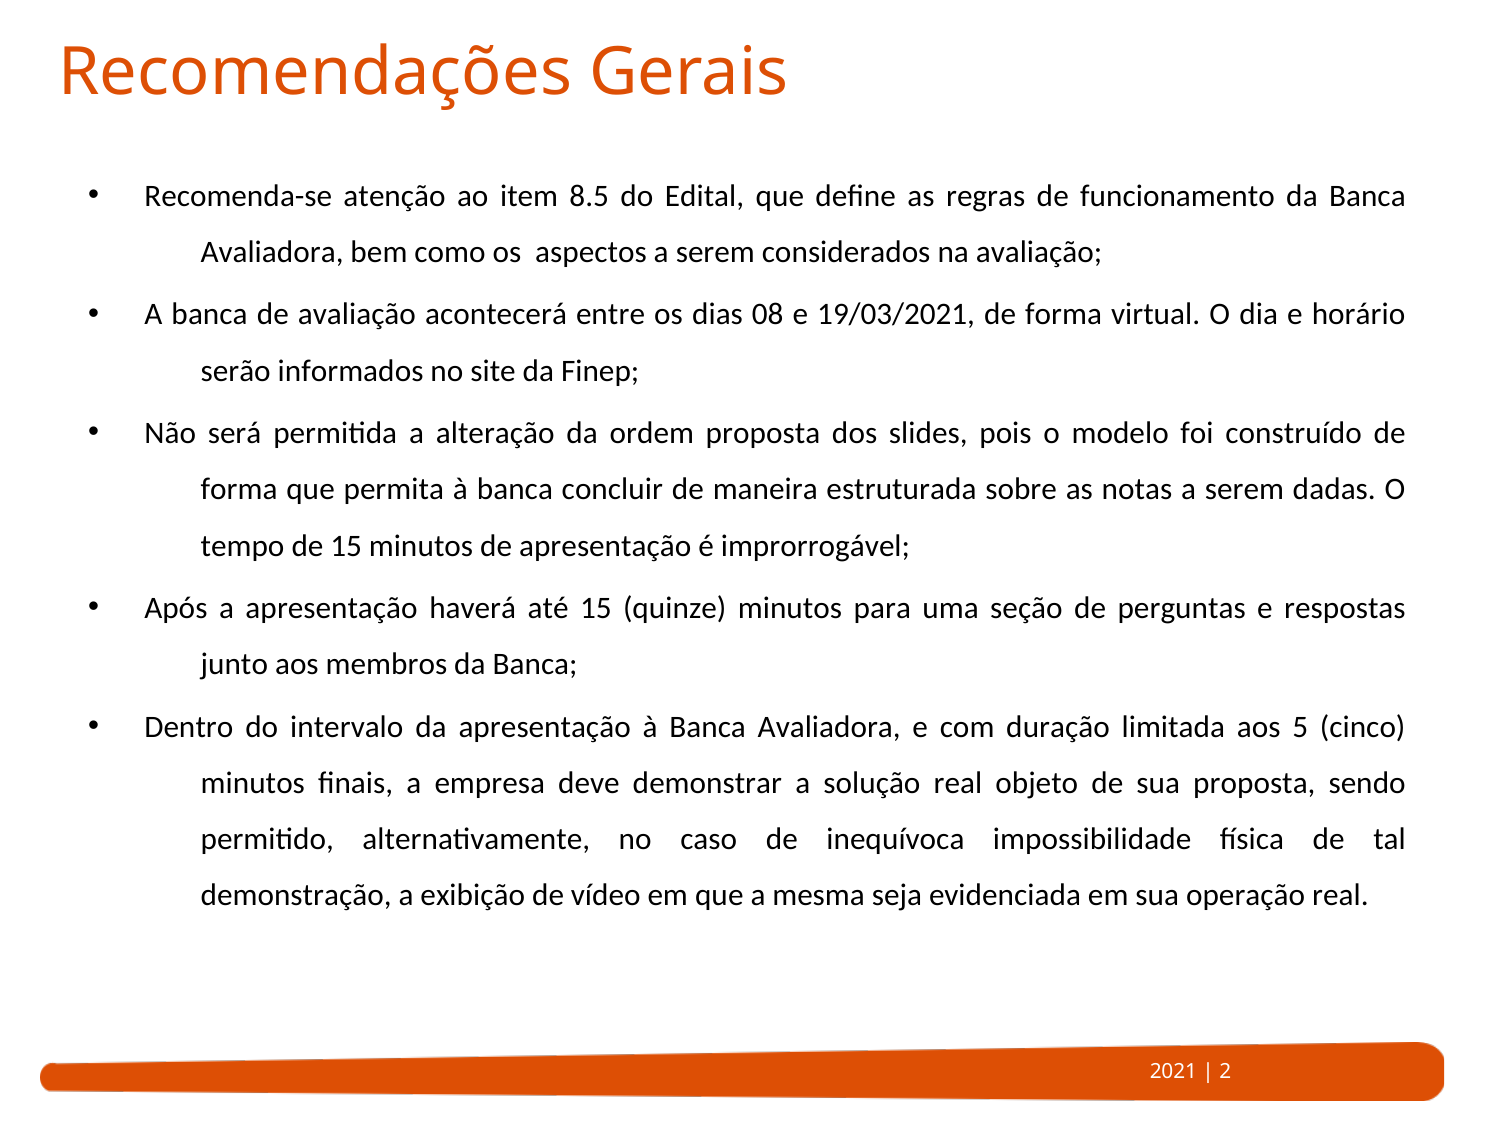

Recomendações Gerais
Recomenda-se atenção ao item 8.5 do Edital, que define as regras de funcionamento da Banca Avaliadora, bem como os aspectos a serem considerados na avaliação;
A banca de avaliação acontecerá entre os dias 08 e 19/03/2021, de forma virtual. O dia e horário serão informados no site da Finep;
Não será permitida a alteração da ordem proposta dos slides, pois o modelo foi construído de forma que permita à banca concluir de maneira estruturada sobre as notas a serem dadas. O tempo de 15 minutos de apresentação é improrrogável;
Após a apresentação haverá até 15 (quinze) minutos para uma seção de perguntas e respostas junto aos membros da Banca;
Dentro do intervalo da apresentação à Banca Avaliadora, e com duração limitada aos 5 (cinco) minutos finais, a empresa deve demonstrar a solução real objeto de sua proposta, sendo permitido, alternativamente, no caso de inequívoca impossibilidade física de tal demonstração, a exibição de vídeo em que a mesma seja evidenciada em sua operação real.